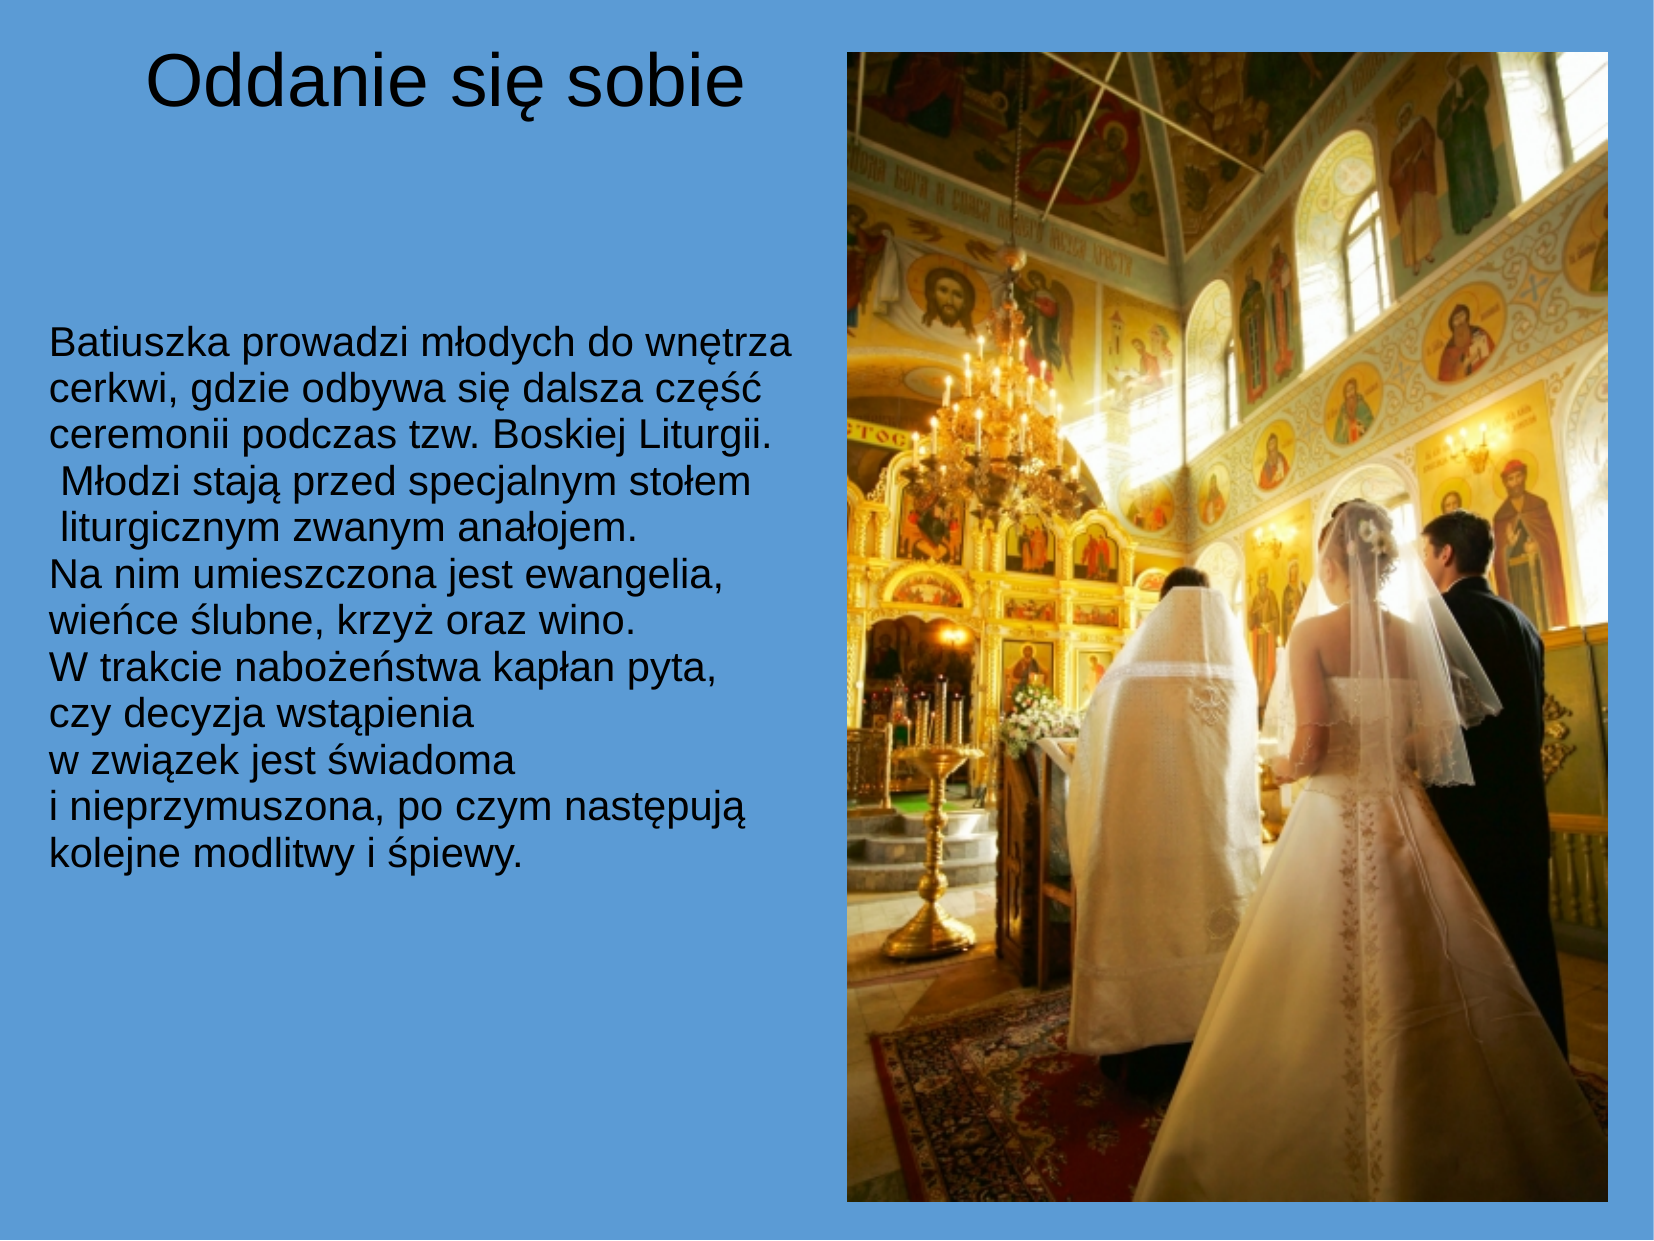

Oddanie się sobie
Batiuszka prowadzi młodych do wnętrza
cerkwi, gdzie odbywa się dalsza część
ceremonii podczas tzw. Boskiej Liturgii.
 Młodzi stają przed specjalnym stołem
 liturgicznym zwanym anałojem.
Na nim umieszczona jest ewangelia,
wieńce ślubne, krzyż oraz wino.
W trakcie nabożeństwa kapłan pyta,
czy decyzja wstąpienia
w związek jest świadoma
i nieprzymuszona, po czym następują
kolejne modlitwy i śpiewy.